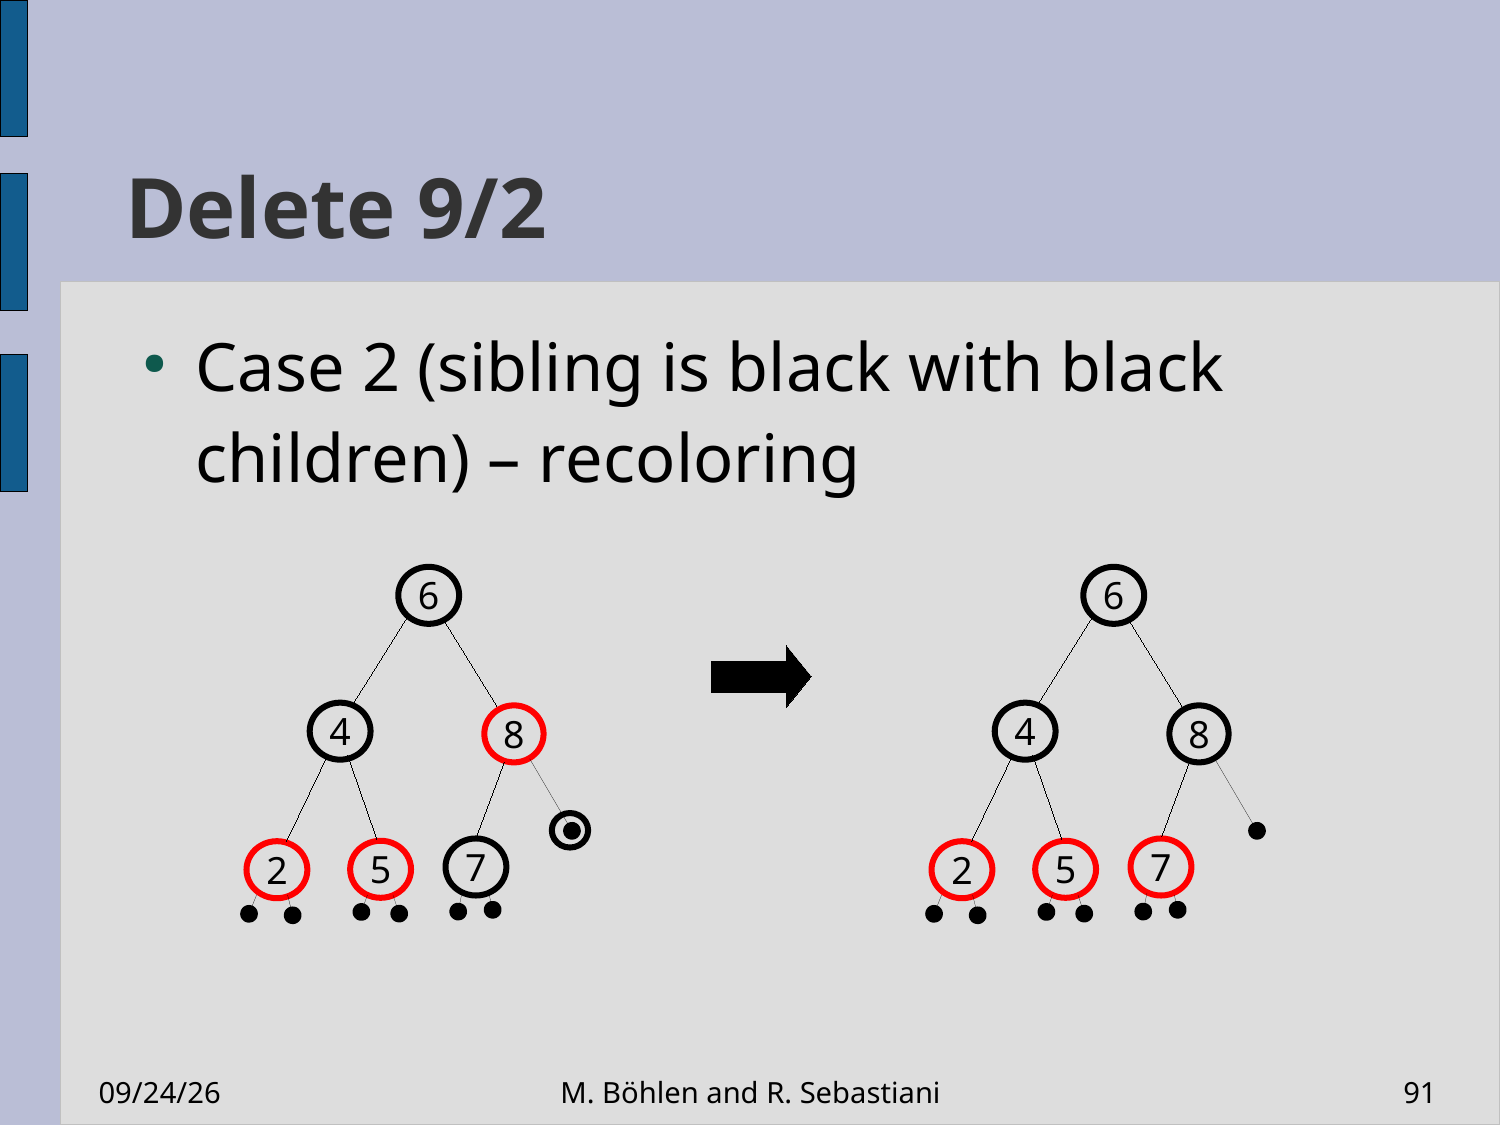

# Delete 9/2
Case 2 (sibling is black with black children) – recoloring
6
6
4
4
8
8
7
7
5
5
2
2
M. Böhlen and R. Sebastiani
91